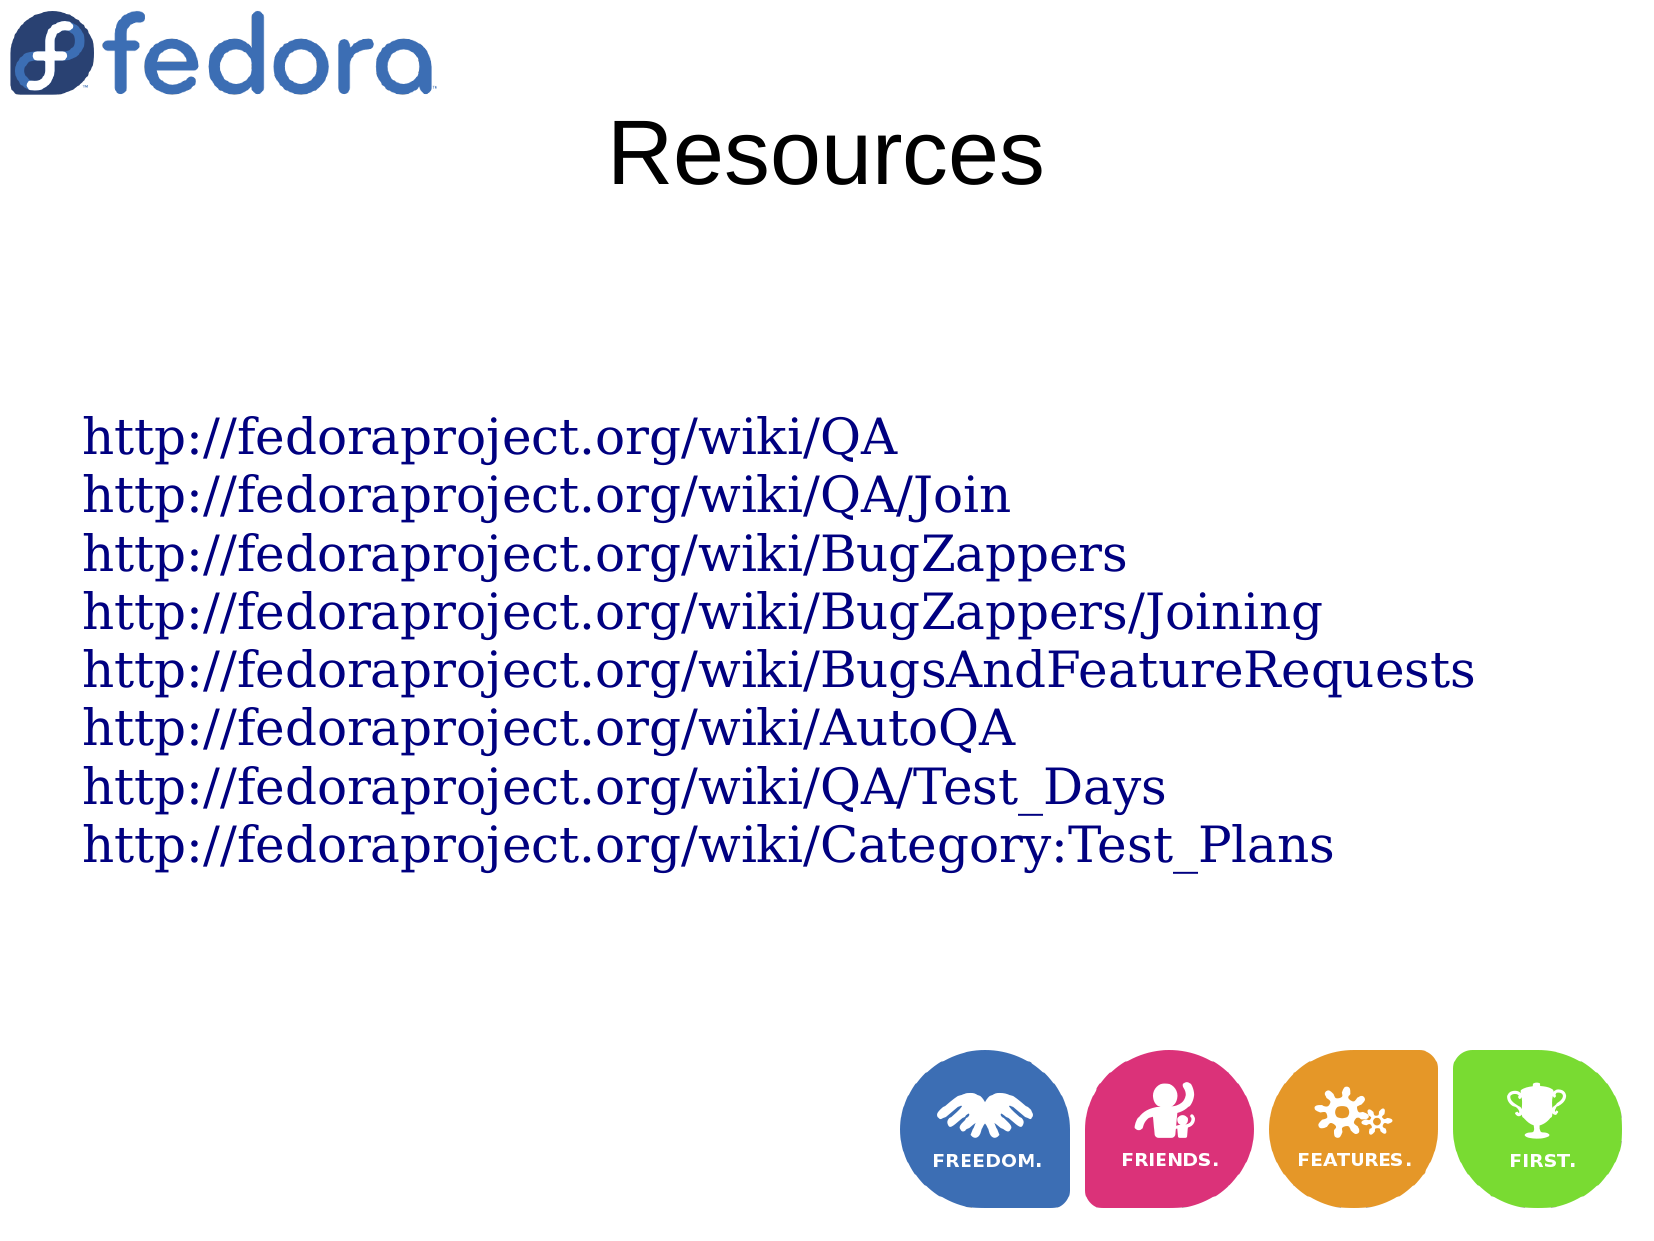

# Resources
http://fedoraproject.org/wiki/QA
http://fedoraproject.org/wiki/QA/Join
http://fedoraproject.org/wiki/BugZappers
http://fedoraproject.org/wiki/BugZappers/Joining
http://fedoraproject.org/wiki/BugsAndFeatureRequests
http://fedoraproject.org/wiki/AutoQA
http://fedoraproject.org/wiki/QA/Test_Days
http://fedoraproject.org/wiki/Category:Test_Plans